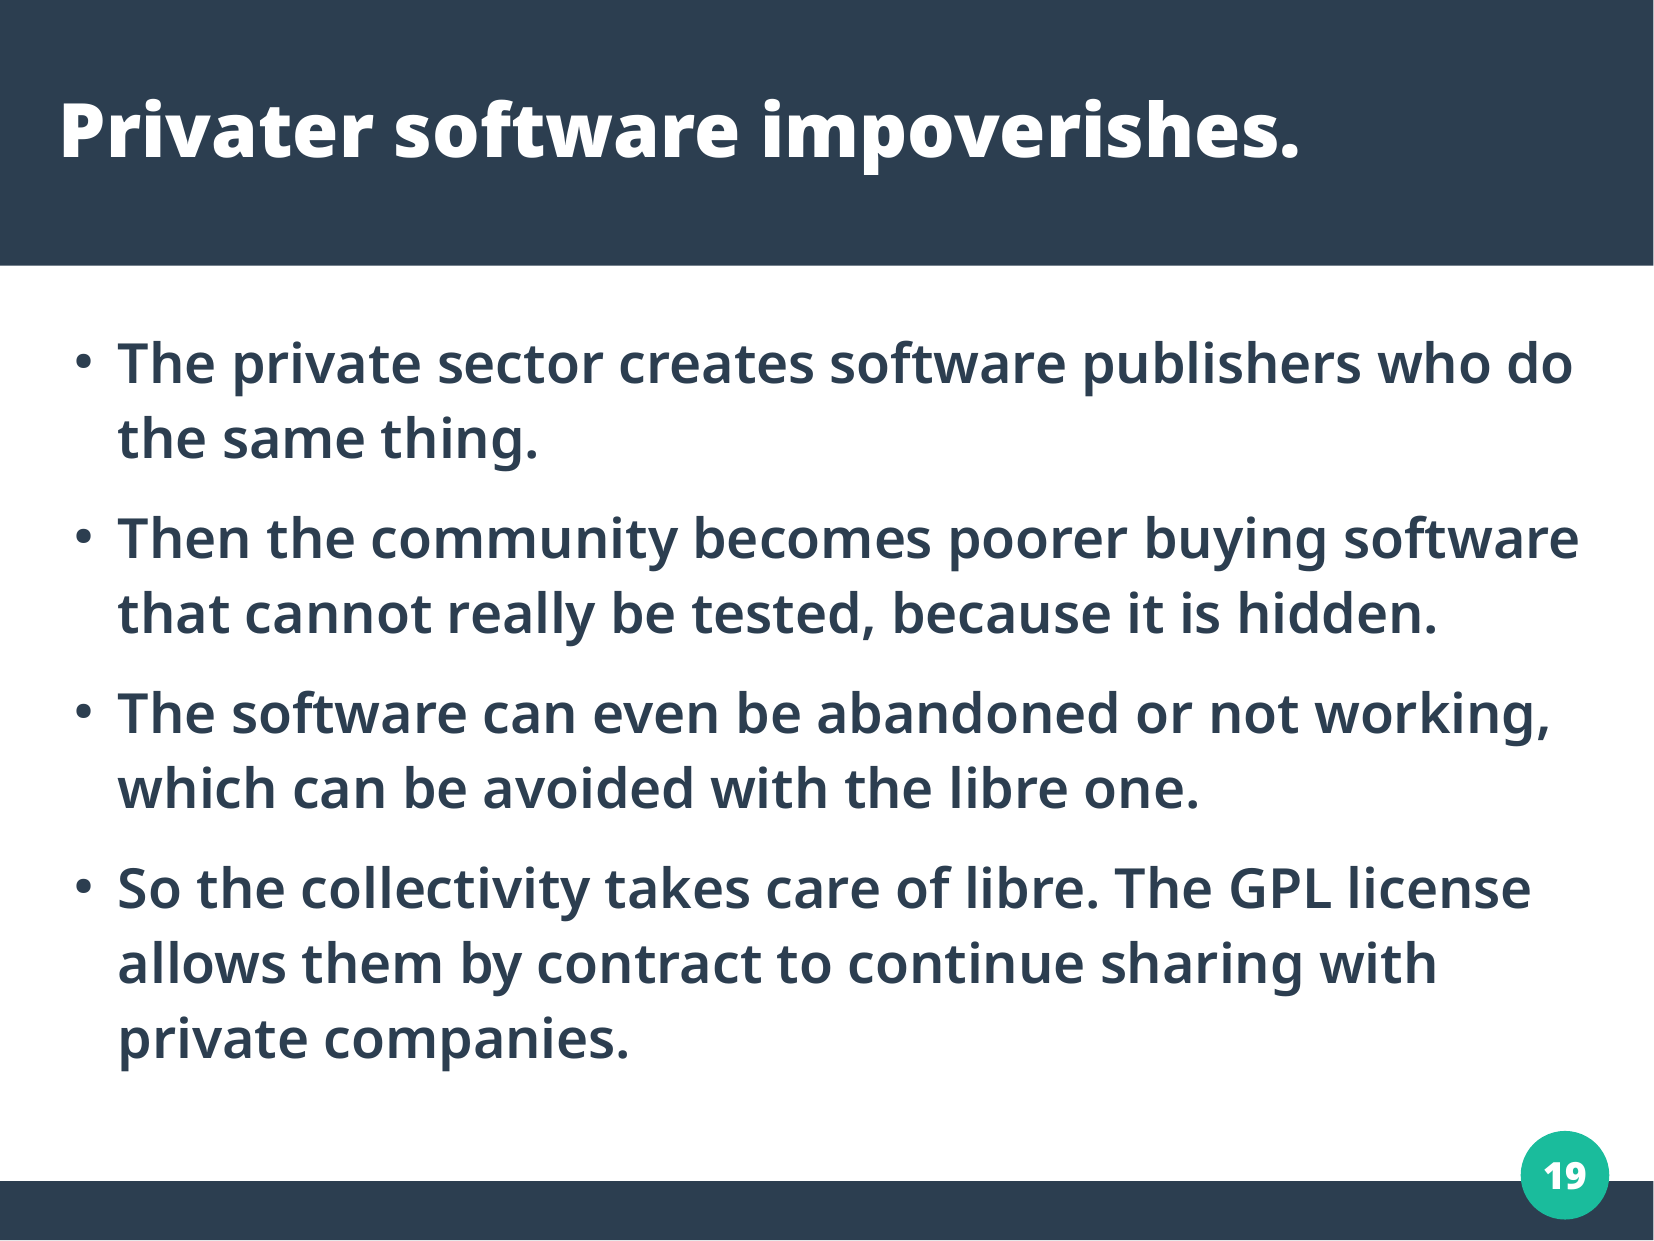

# Privater software impoverishes.
The private sector creates software publishers who do the same thing.
Then the community becomes poorer buying software that cannot really be tested, because it is hidden.
The software can even be abandoned or not working, which can be avoided with the libre one.
So the collectivity takes care of libre. The GPL license allows them by contract to continue sharing with private companies.
19